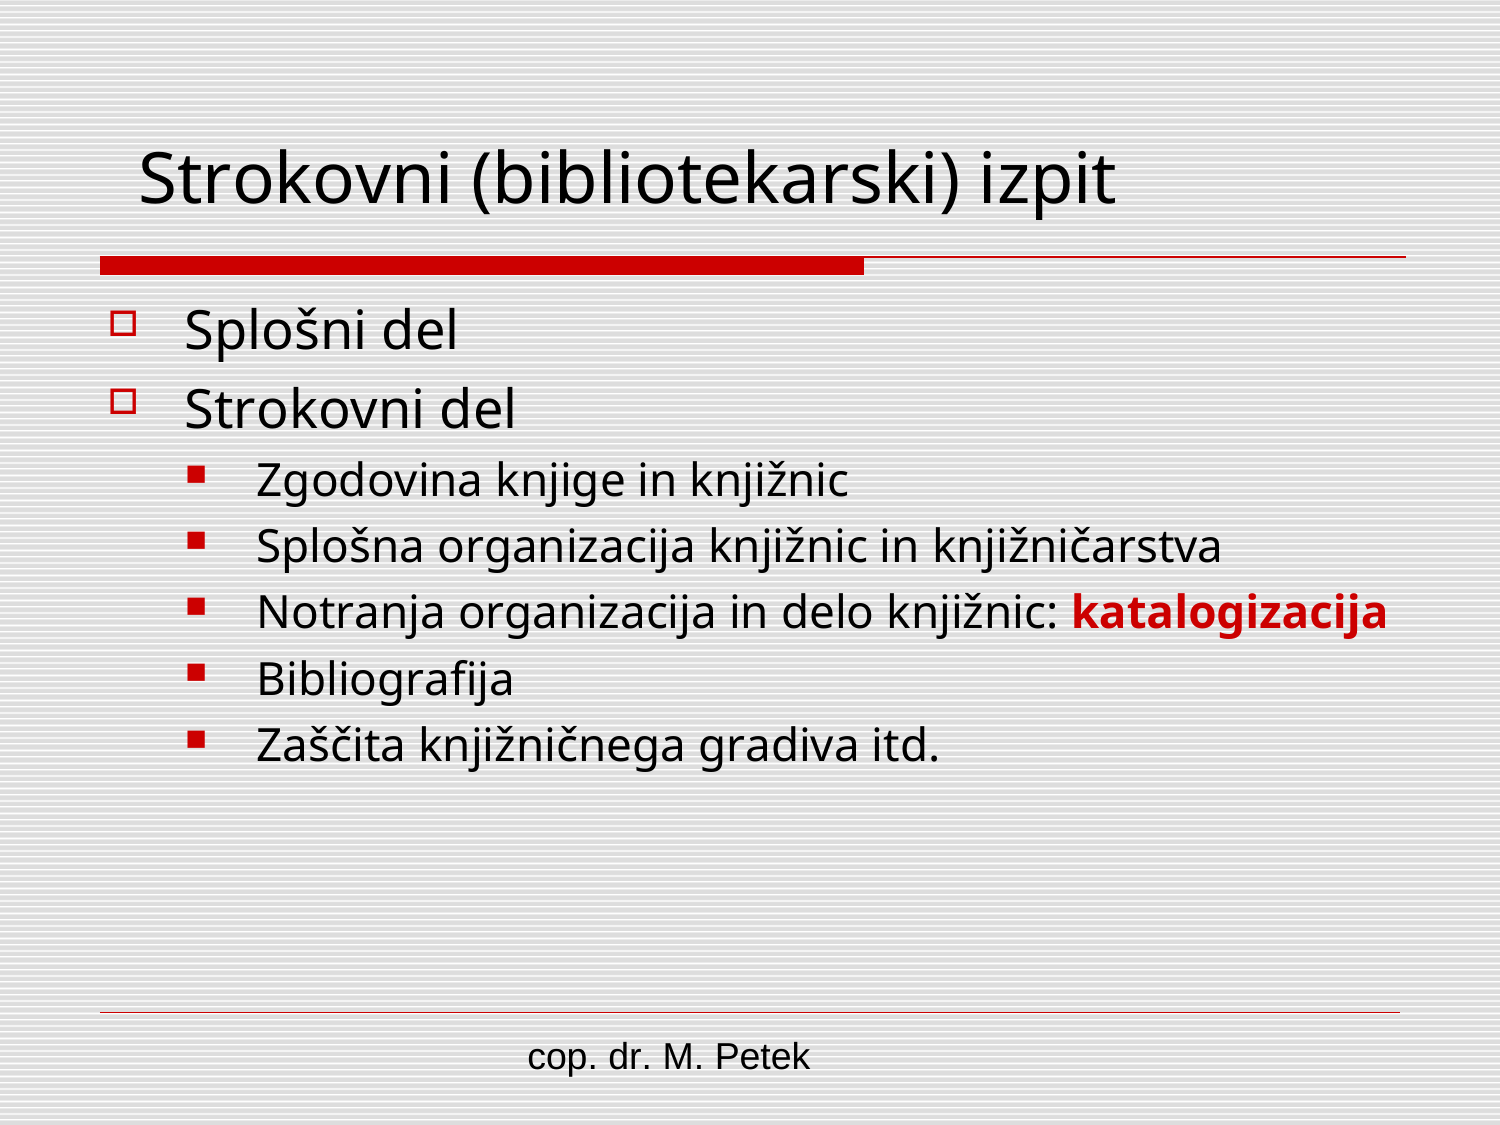

# Strokovni (bibliotekarski) izpit
Splošni del
Strokovni del
Zgodovina knjige in knjižnic
Splošna organizacija knjižnic in knjižničarstva
Notranja organizacija in delo knjižnic: katalogizacija
Bibliografija
Zaščita knjižničnega gradiva itd.
cop. dr. M. Petek